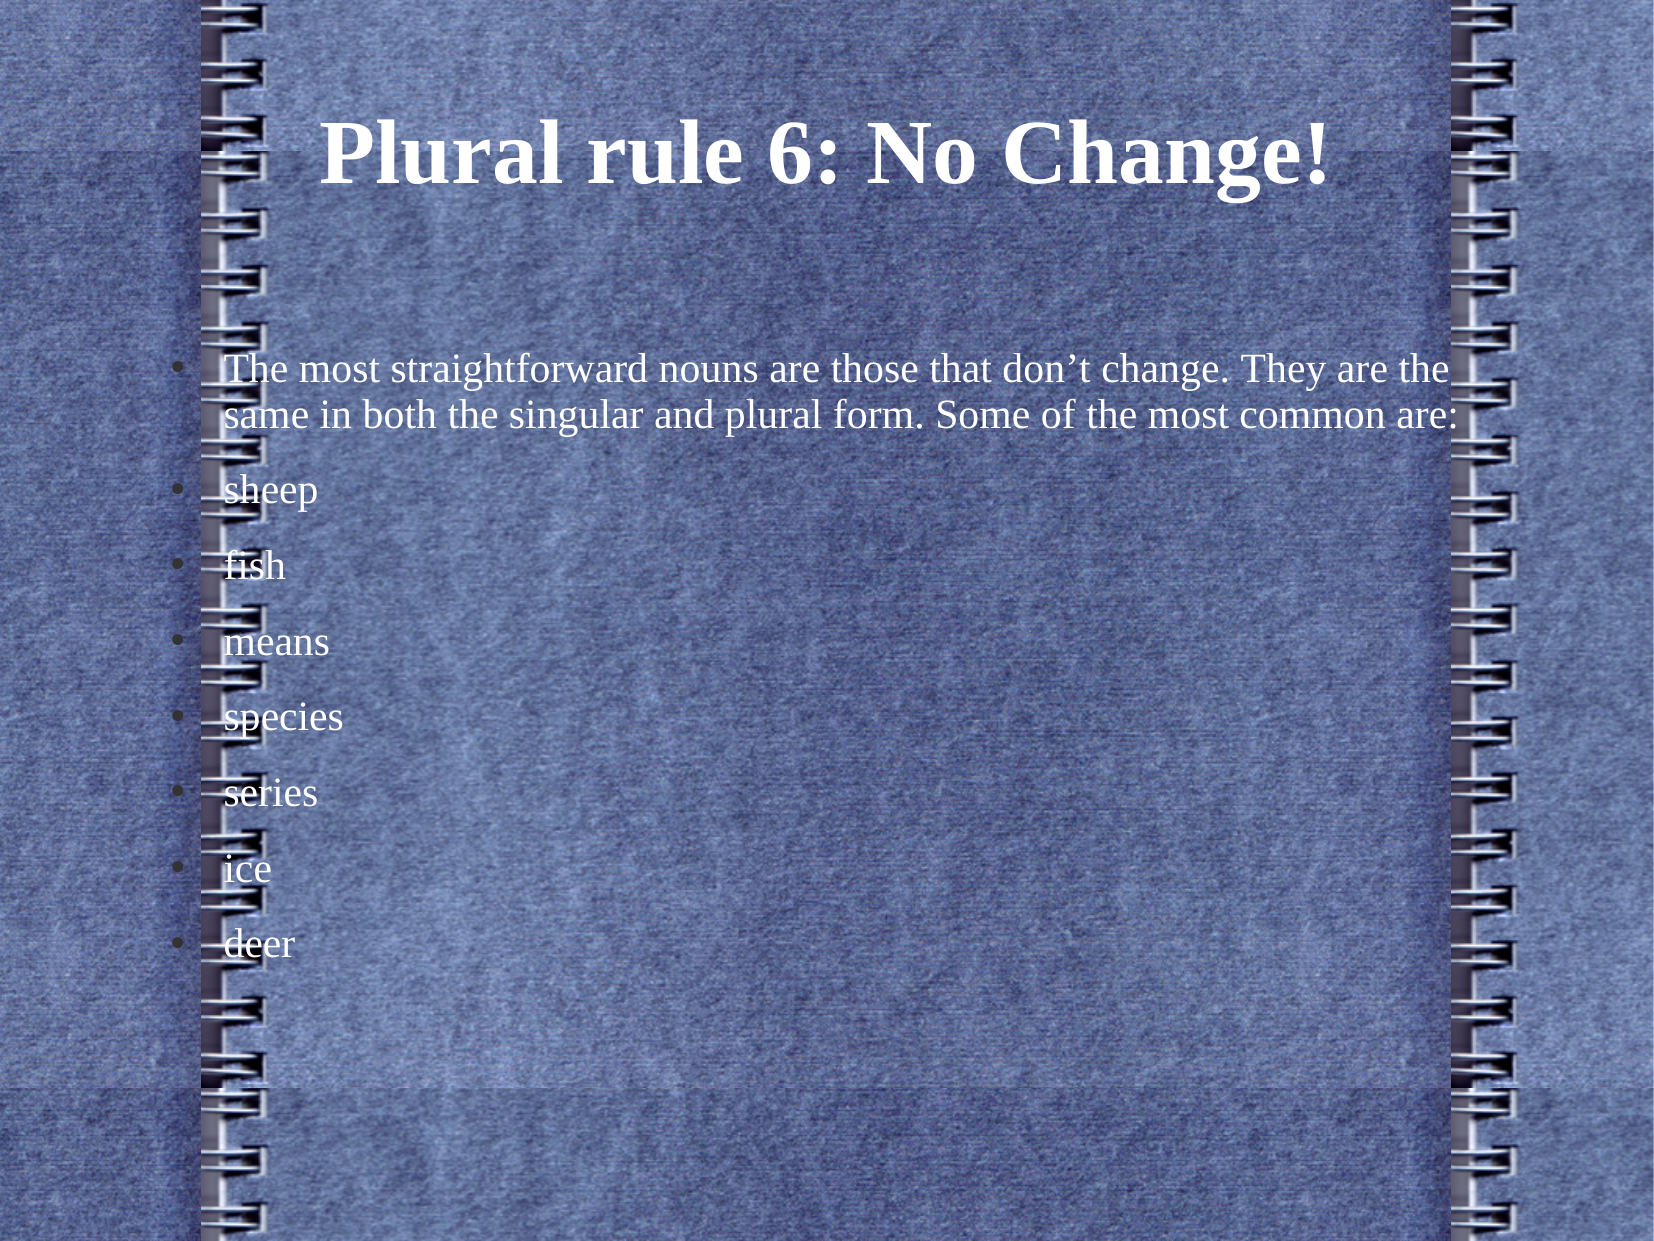

# Plural rule 6: No Change!
The most straightforward nouns are those that don’t change. They are the same in both the singular and plural form. Some of the most common are:
sheep
fish
means
species
series
ice
deer